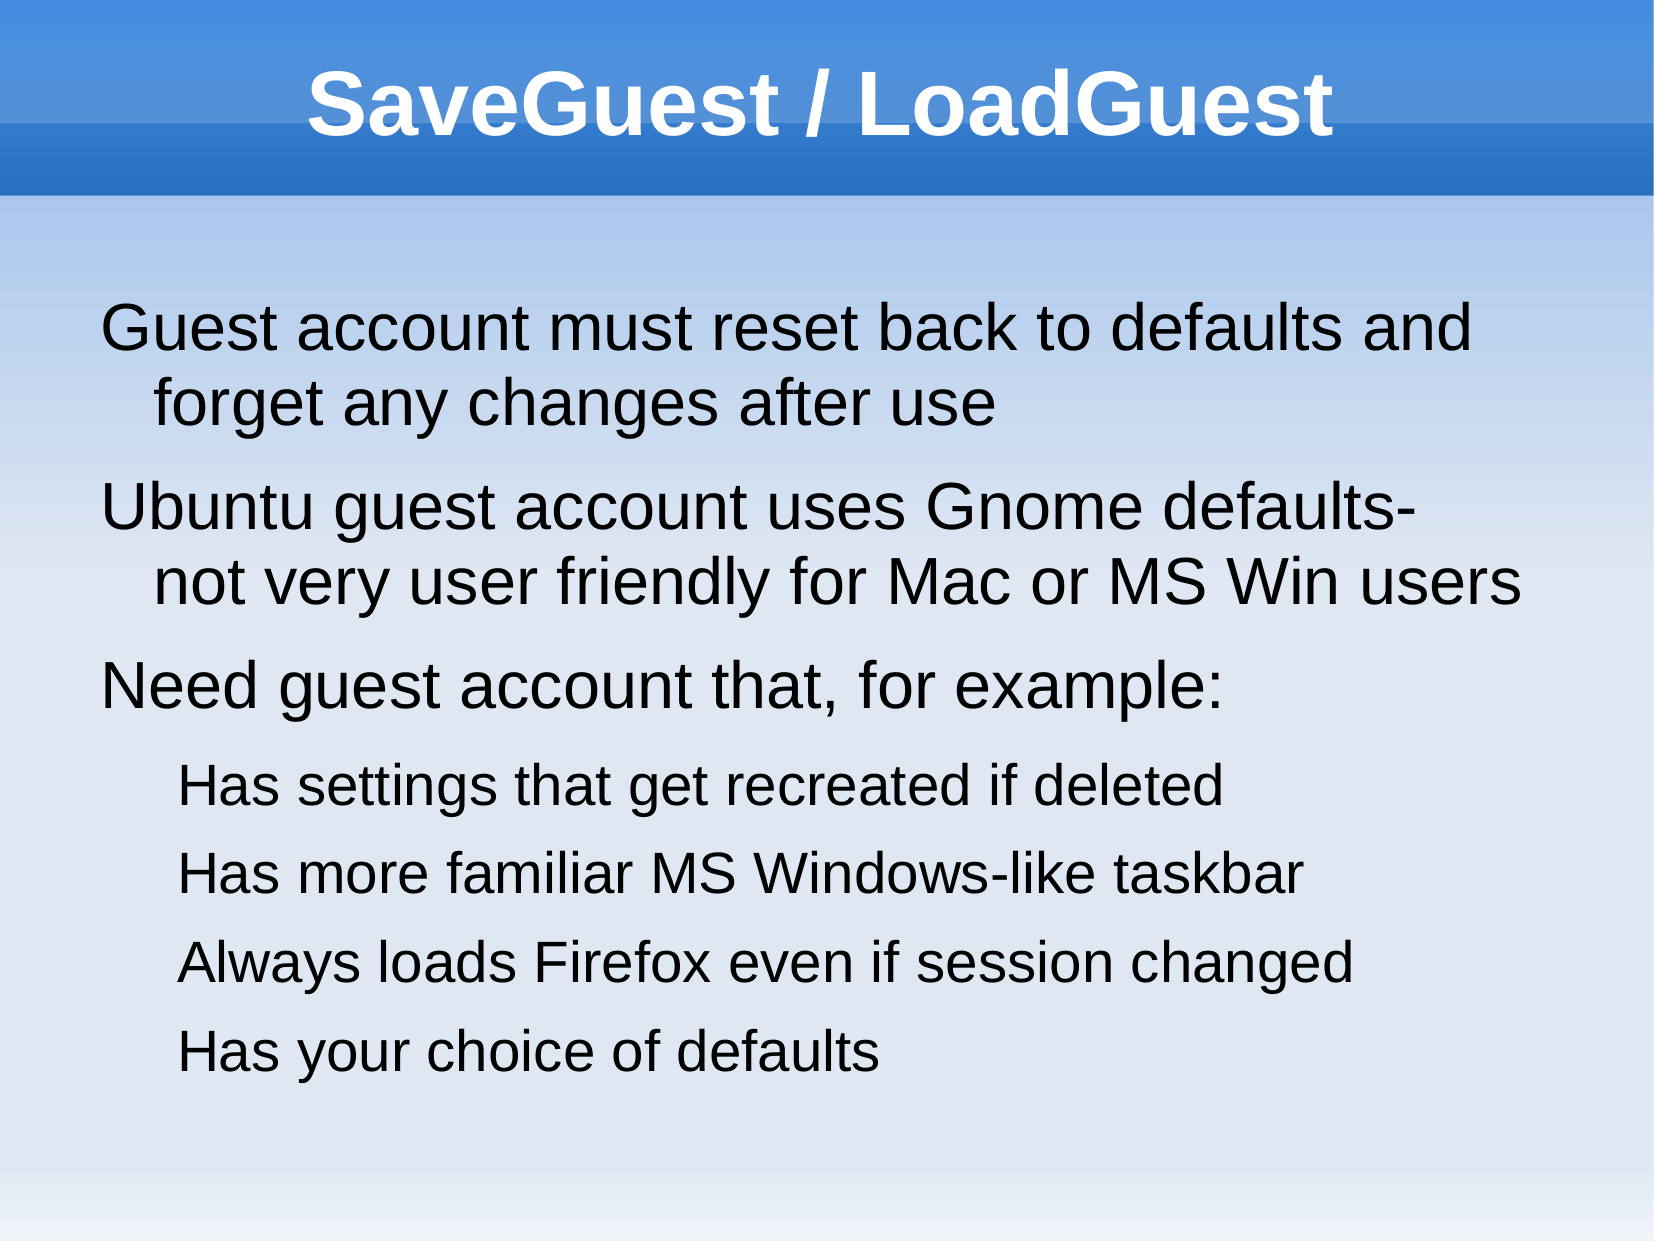

# SaveGuest / LoadGuest
Guest account must reset back to defaults and forget any changes after use
Ubuntu guest account uses Gnome defaults-
not very user friendly for Mac or MS Win users
Need guest account that, for example:
Has settings that get recreated if deleted
Has more familiar MS Windows-like taskbar
Always loads Firefox even if session changed
Has your choice of defaults